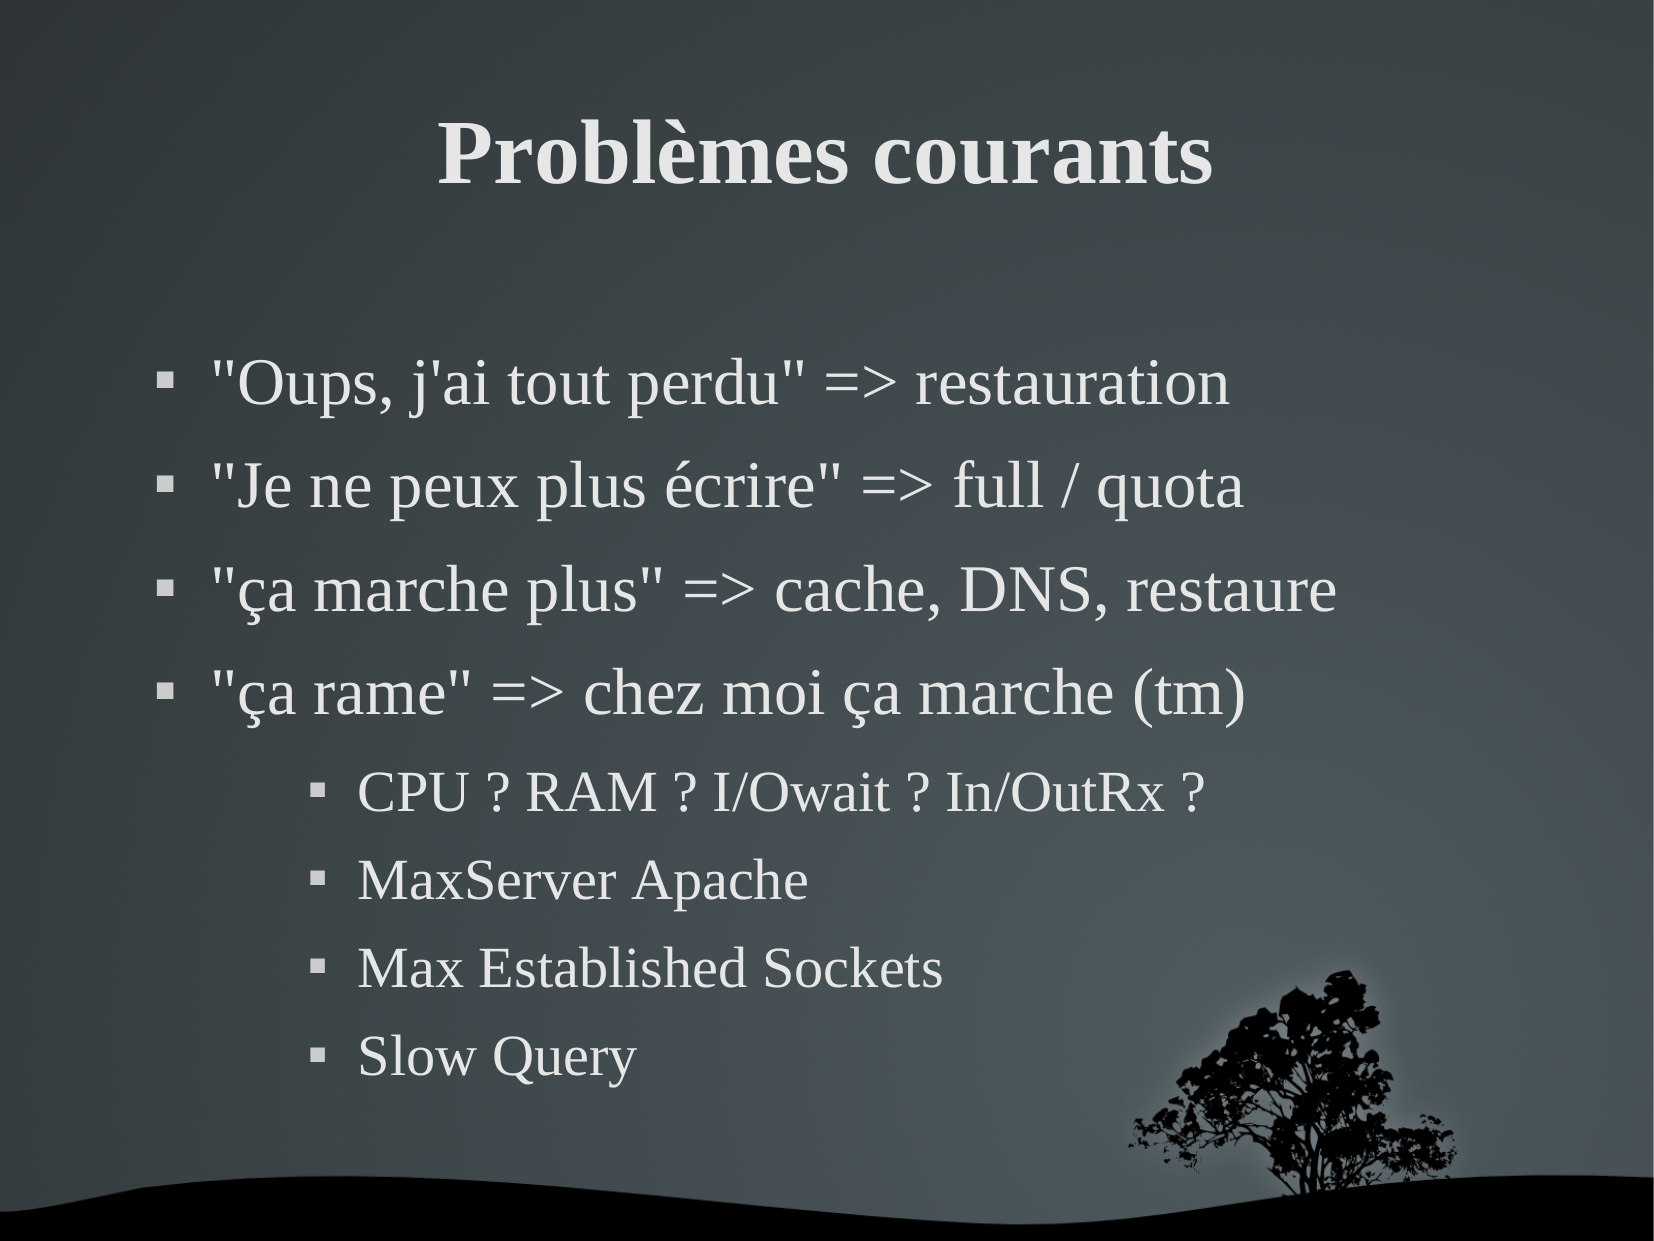

# Problèmes courants
"Oups, j'ai tout perdu" => restauration
"Je ne peux plus écrire" => full / quota
"ça marche plus" => cache, DNS, restaure
"ça rame" => chez moi ça marche (tm)
CPU ? RAM ? I/Owait ? In/OutRx ?
MaxServer Apache
Max Established Sockets
Slow Query